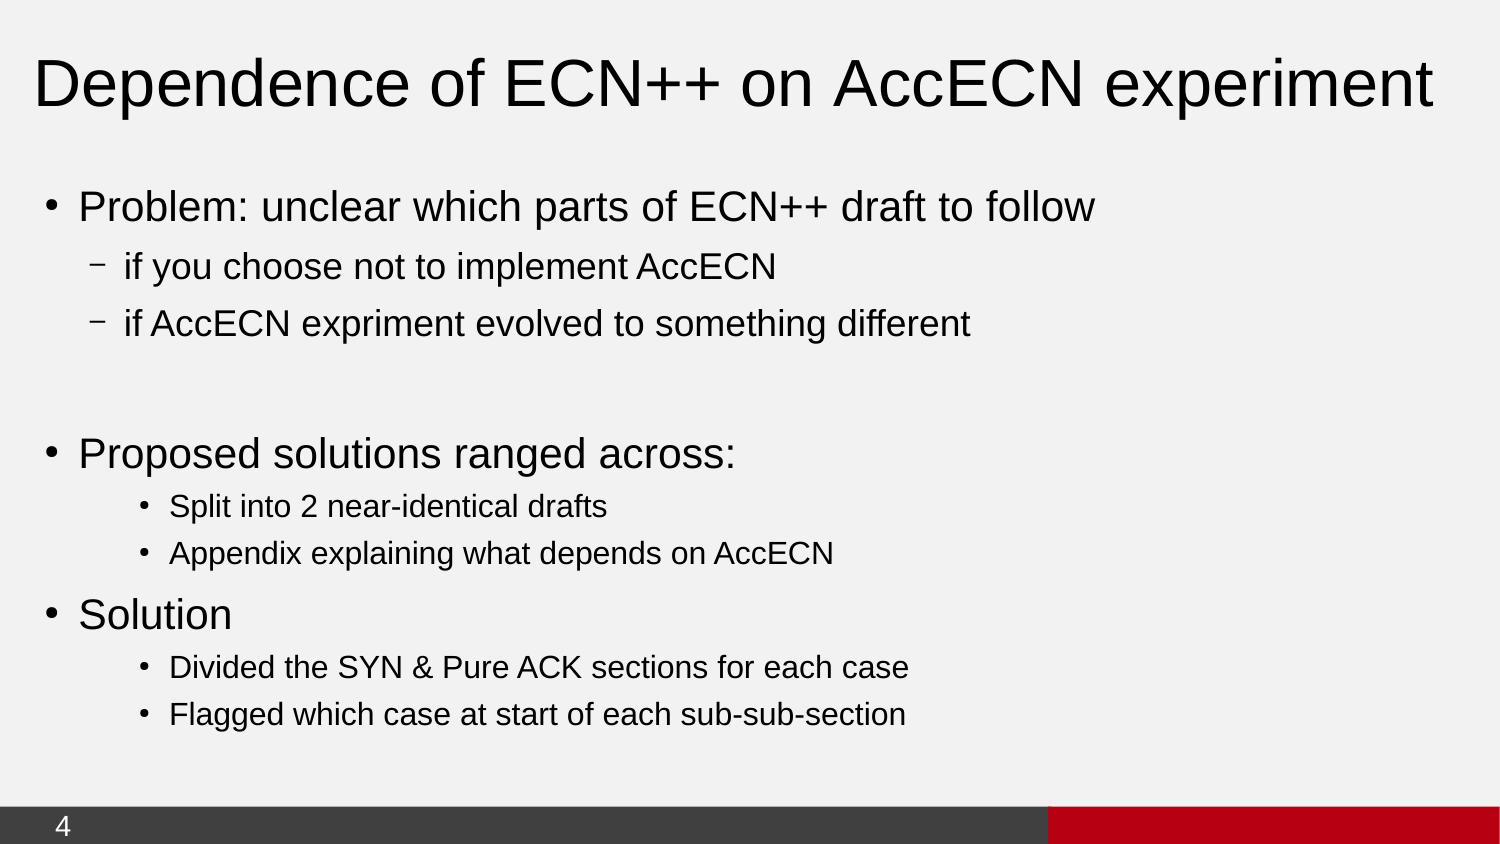

# Dependence of ECN++ on AccECN experiment
Problem: unclear which parts of ECN++ draft to follow
if you choose not to implement AccECN
if AccECN expriment evolved to something different
Proposed solutions ranged across:
Split into 2 near-identical drafts
Appendix explaining what depends on AccECN
Solution
Divided the SYN & Pure ACK sections for each case
Flagged which case at start of each sub-sub-section
4